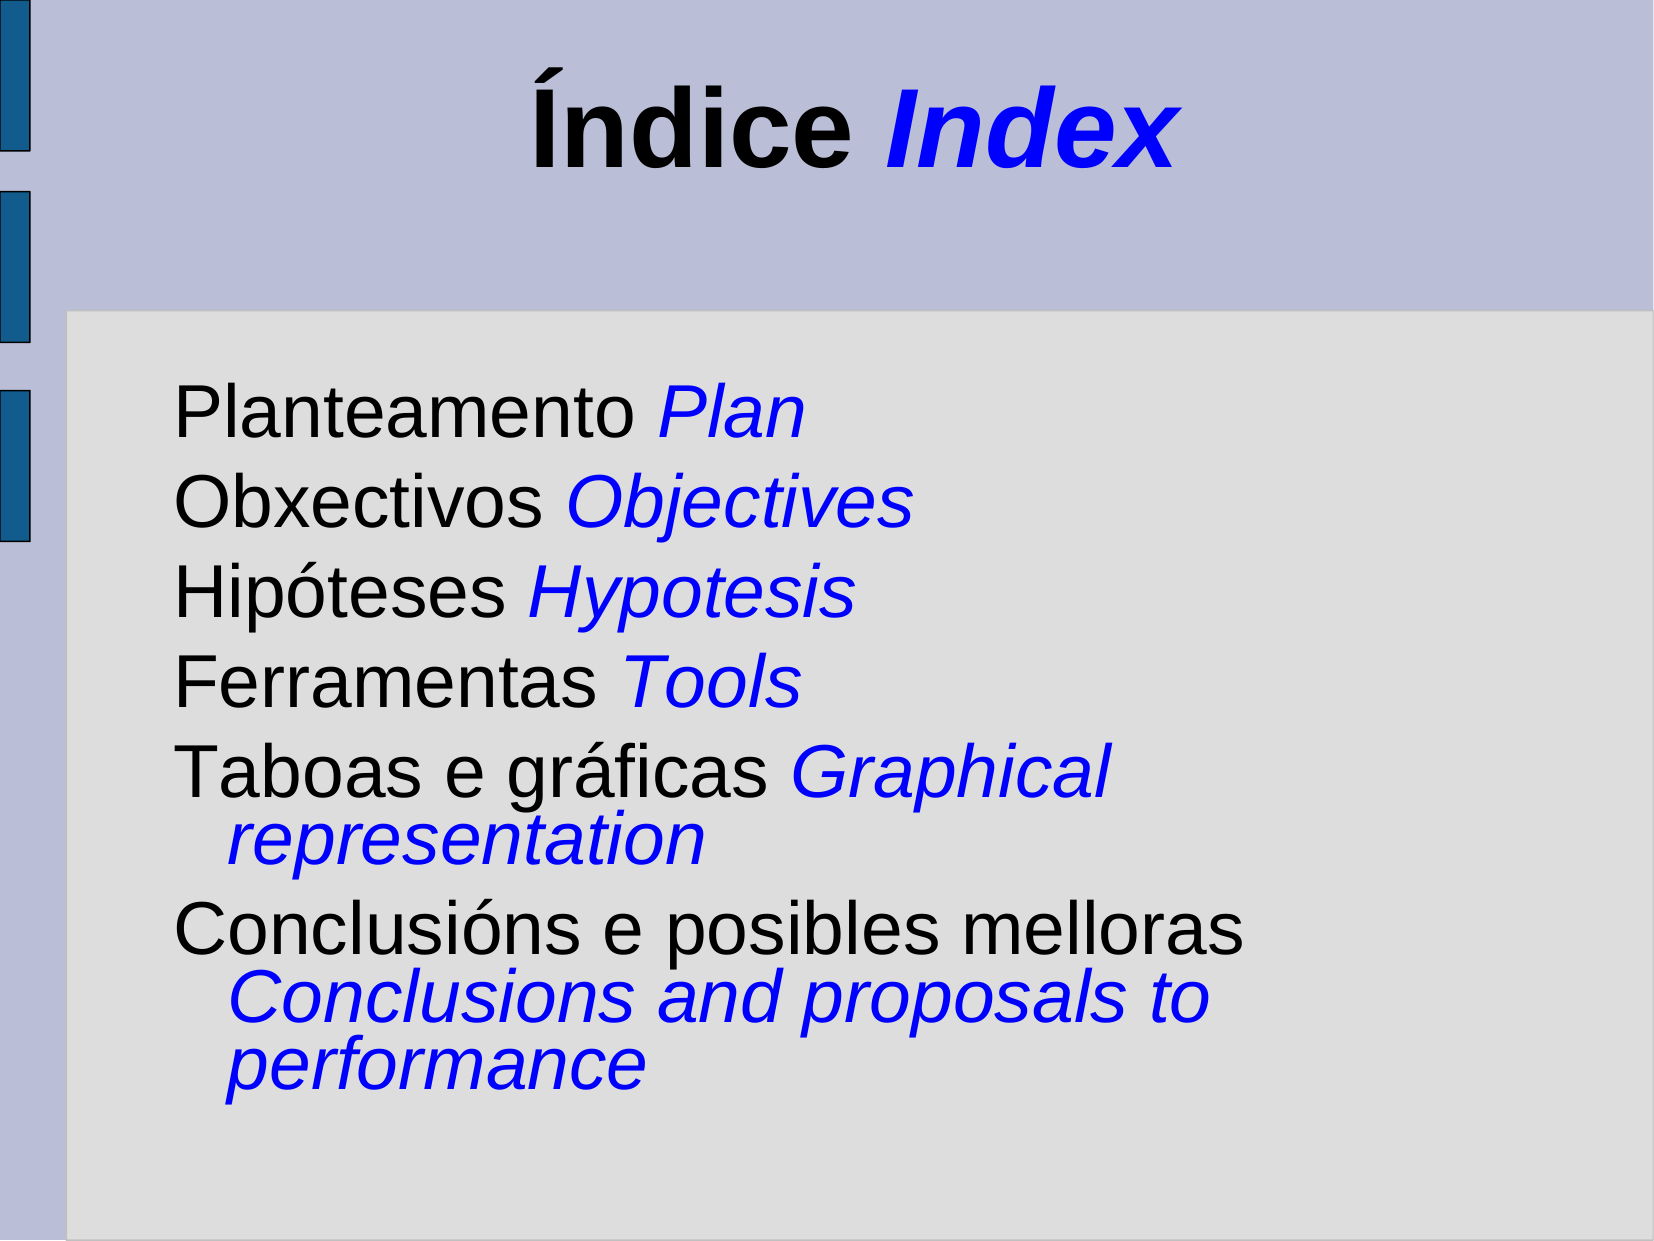

Índice Index
Planteamento Plan
Obxectivos Objectives
Hipóteses Hypotesis
Ferramentas Tools
Taboas e gráficas Graphical representation
Conclusións e posibles melloras Conclusions and proposals to performance